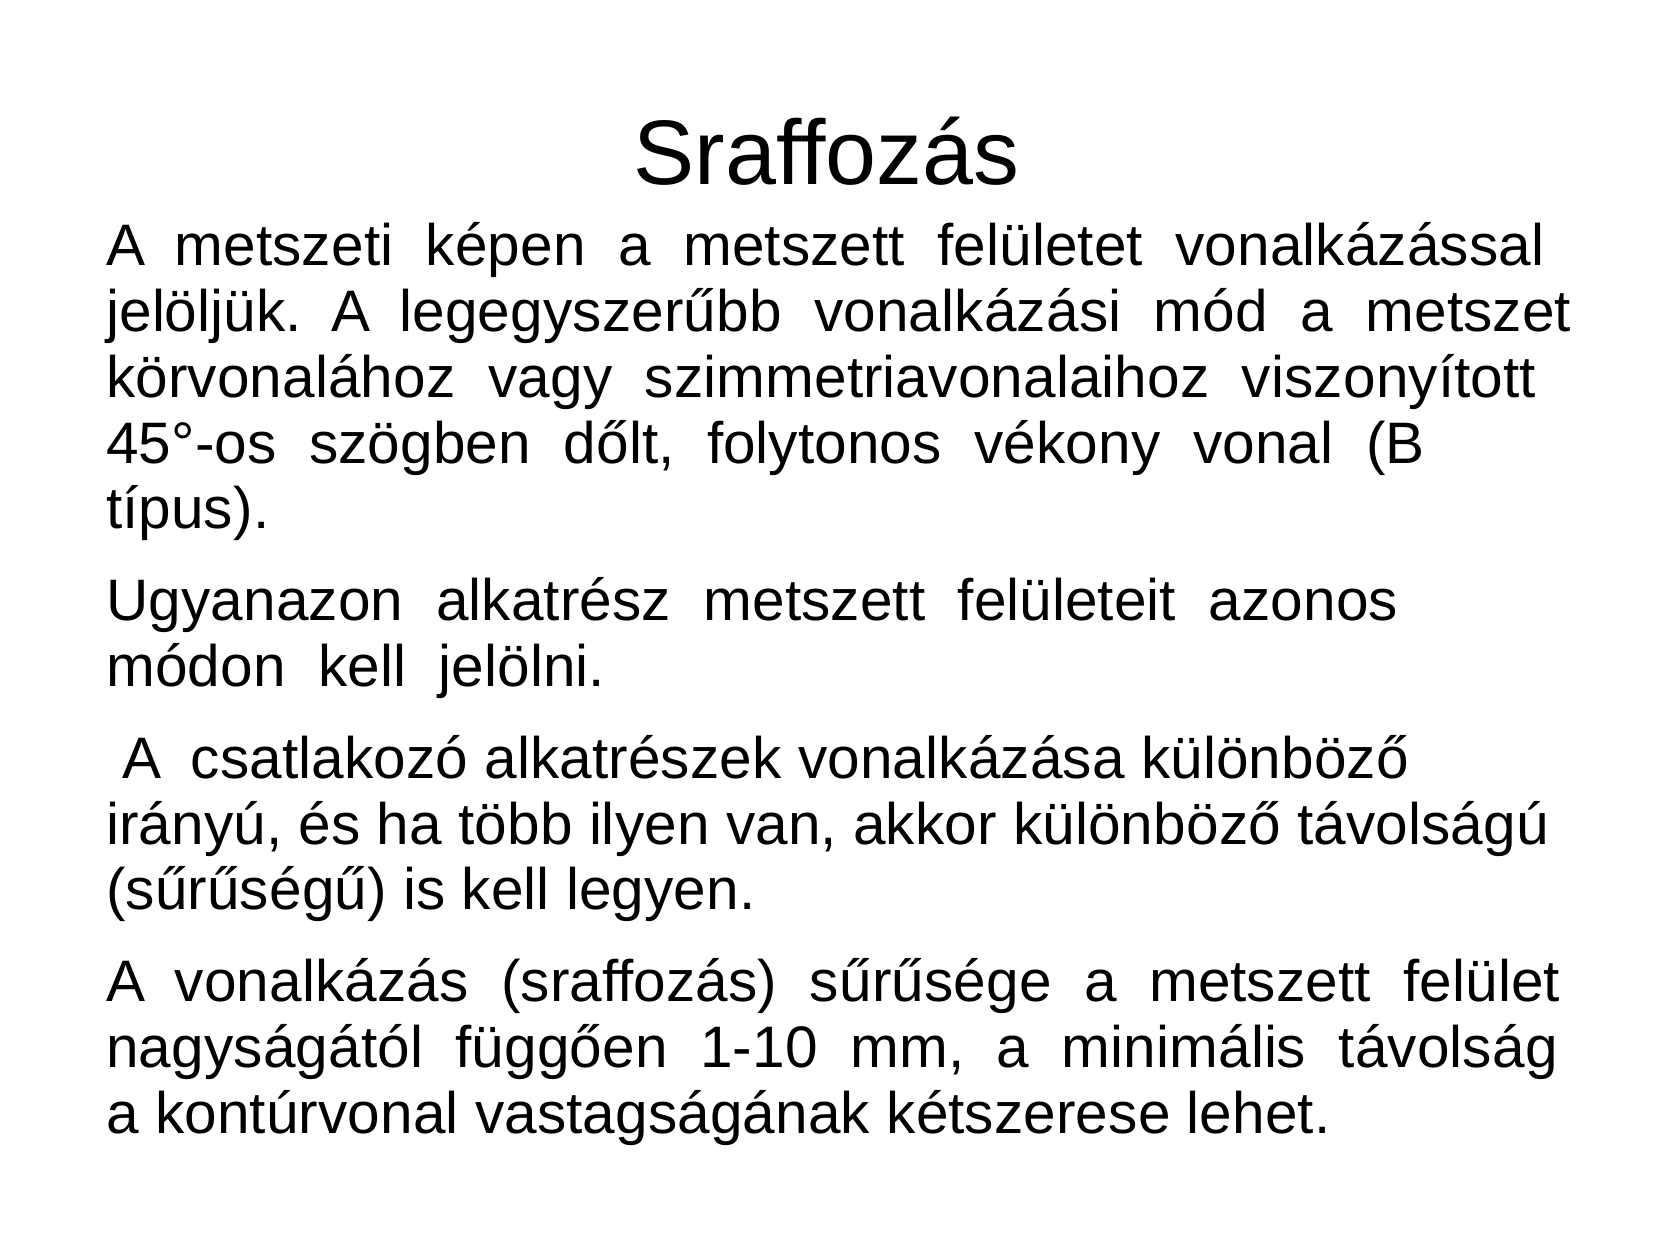

# Sraffozás
A metszeti képen a metszett felületet vonalkázással jelöljük. A legegyszerűbb vonalkázási mód a metszet körvonalához vagy szimmetriavonalaihoz viszonyított 45°-os szögben dőlt, folytonos vékony vonal (B típus).
Ugyanazon alkatrész metszett felületeit azonos módon kell jelölni.
 A csatlakozó alkatrészek vonalkázása különböző irányú, és ha több ilyen van, akkor különböző távolságú (sűrűségű) is kell legyen.
A vonalkázás (sraffozás) sűrűsége a metszett felület nagyságától függően 1-10 mm, a minimális távolság a kontúrvonal vastagságának kétszerese lehet.